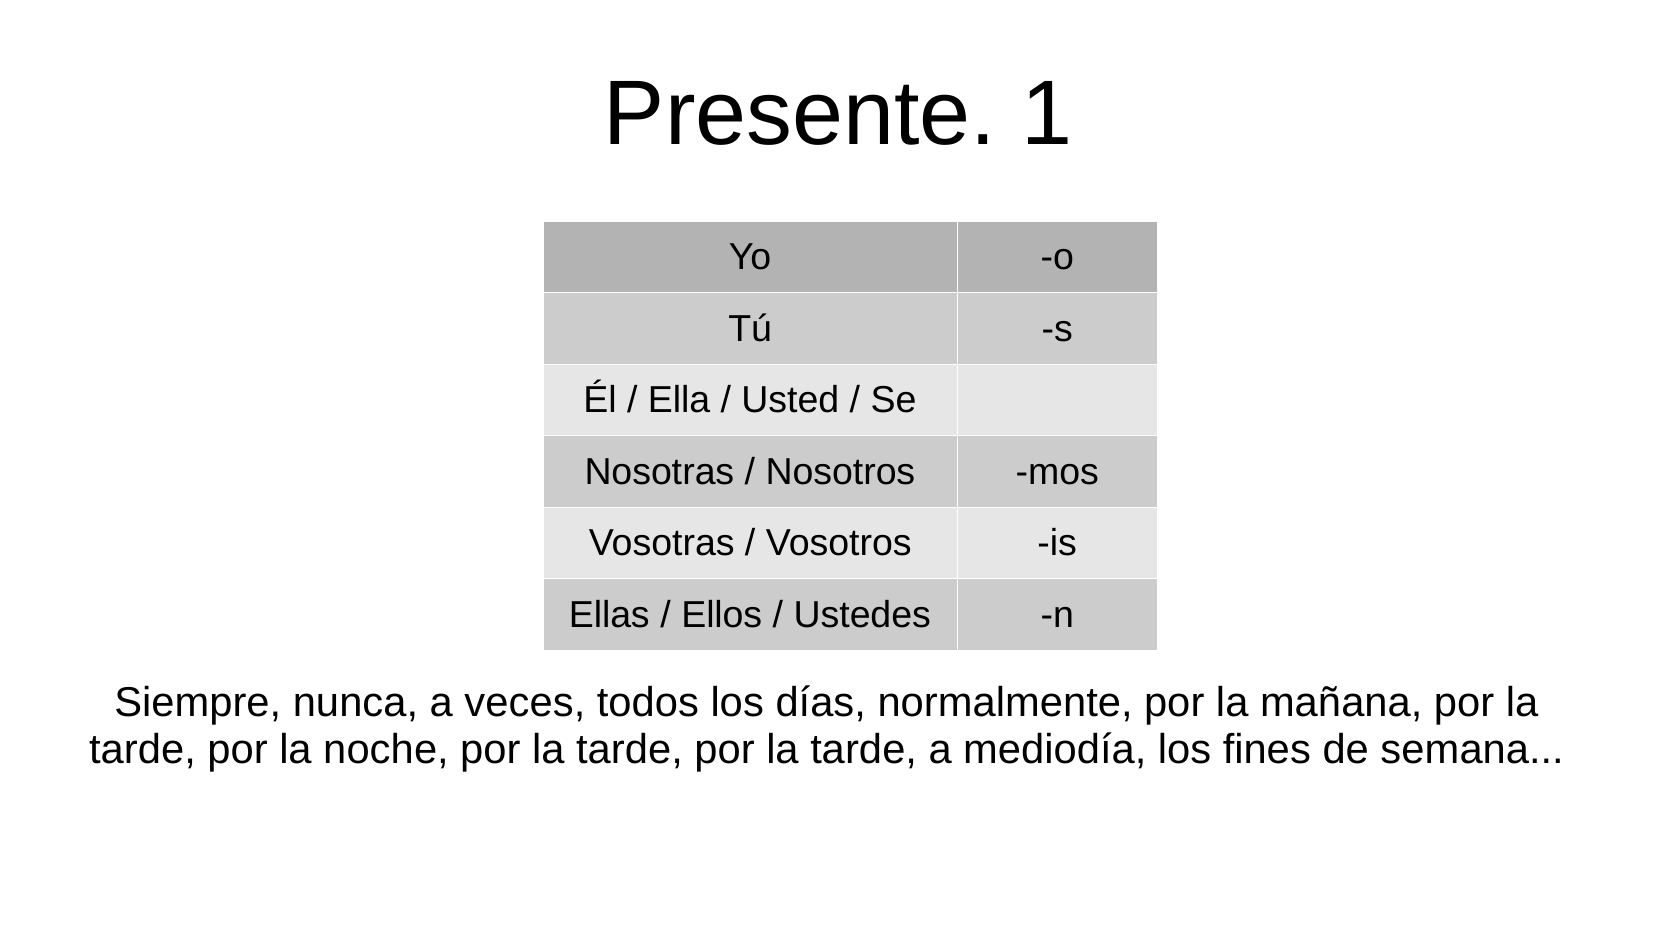

# Presente. 1
| Yo | -o |
| --- | --- |
| Tú | -s |
| Él / Ella / Usted / Se | |
| Nosotras / Nosotros | -mos |
| Vosotras / Vosotros | -is |
| Ellas / Ellos / Ustedes | -n |
Siempre, nunca, a veces, todos los días, normalmente, por la mañana, por la tarde, por la noche, por la tarde, por la tarde, a mediodía, los fines de semana...